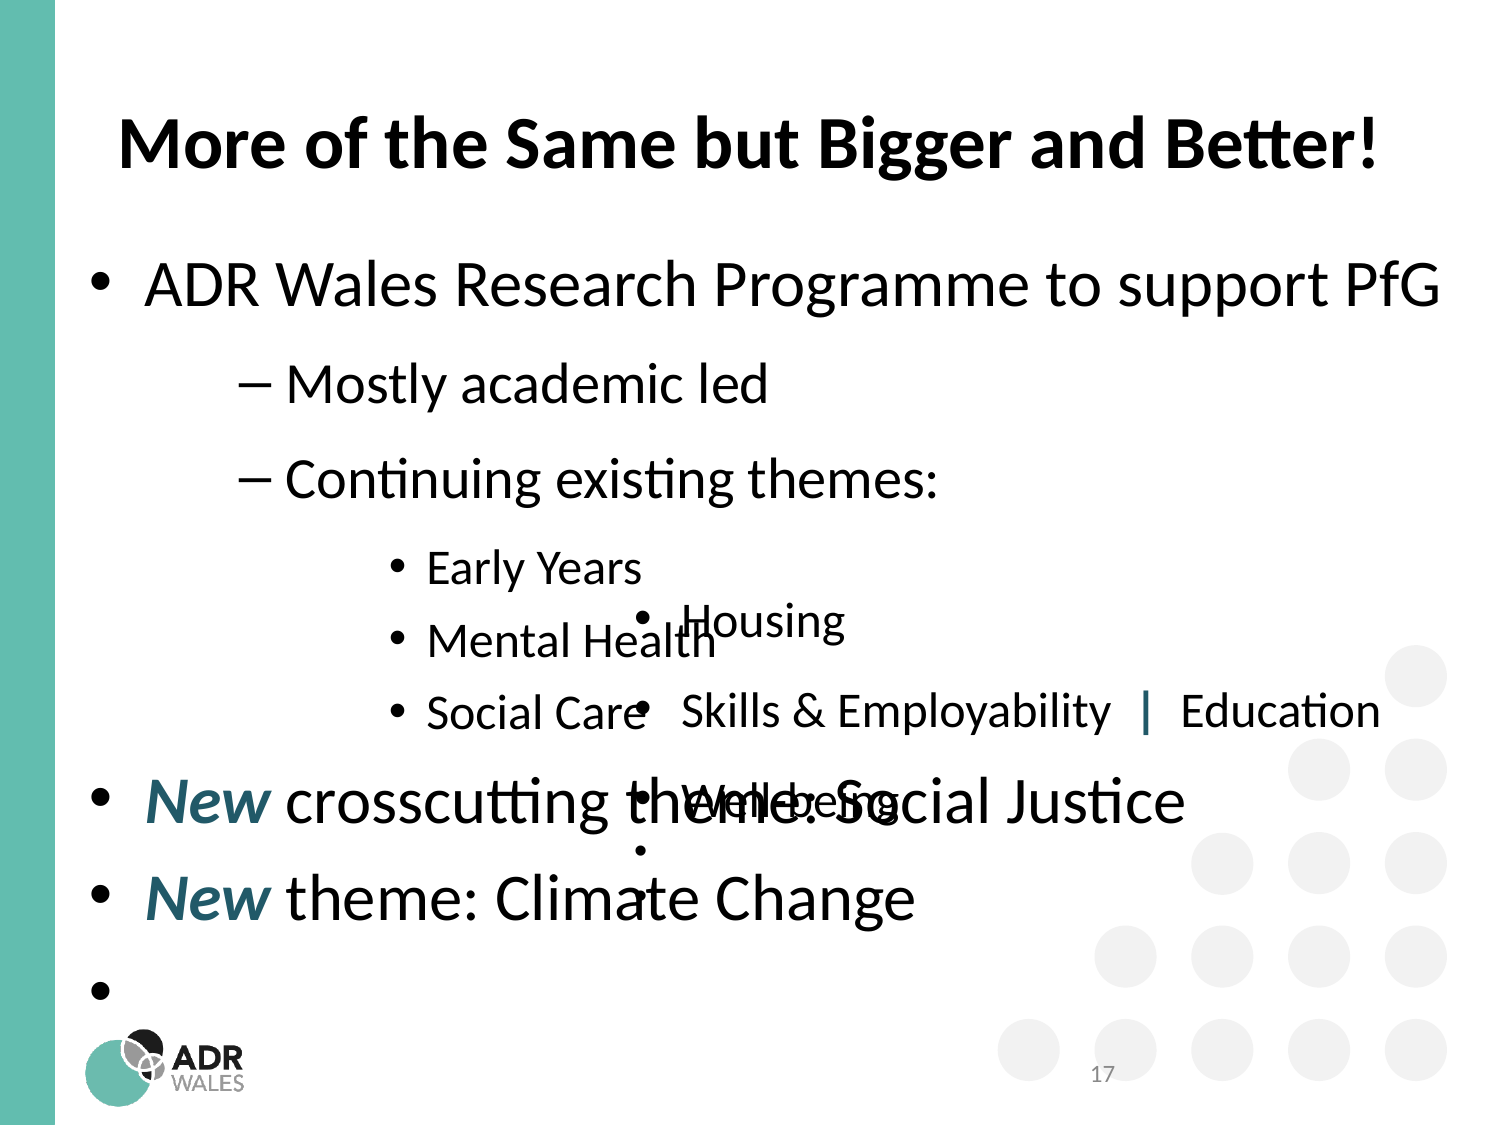

# More of the Same but Bigger and Better!
ADR Wales Research Programme to support PfG
Mostly academic led
Continuing existing themes:
Early Years
Mental Health
Social Care
New crosscutting theme: Social Justice
New theme: Climate Change
Housing
Skills & Employability | Education
Well-being